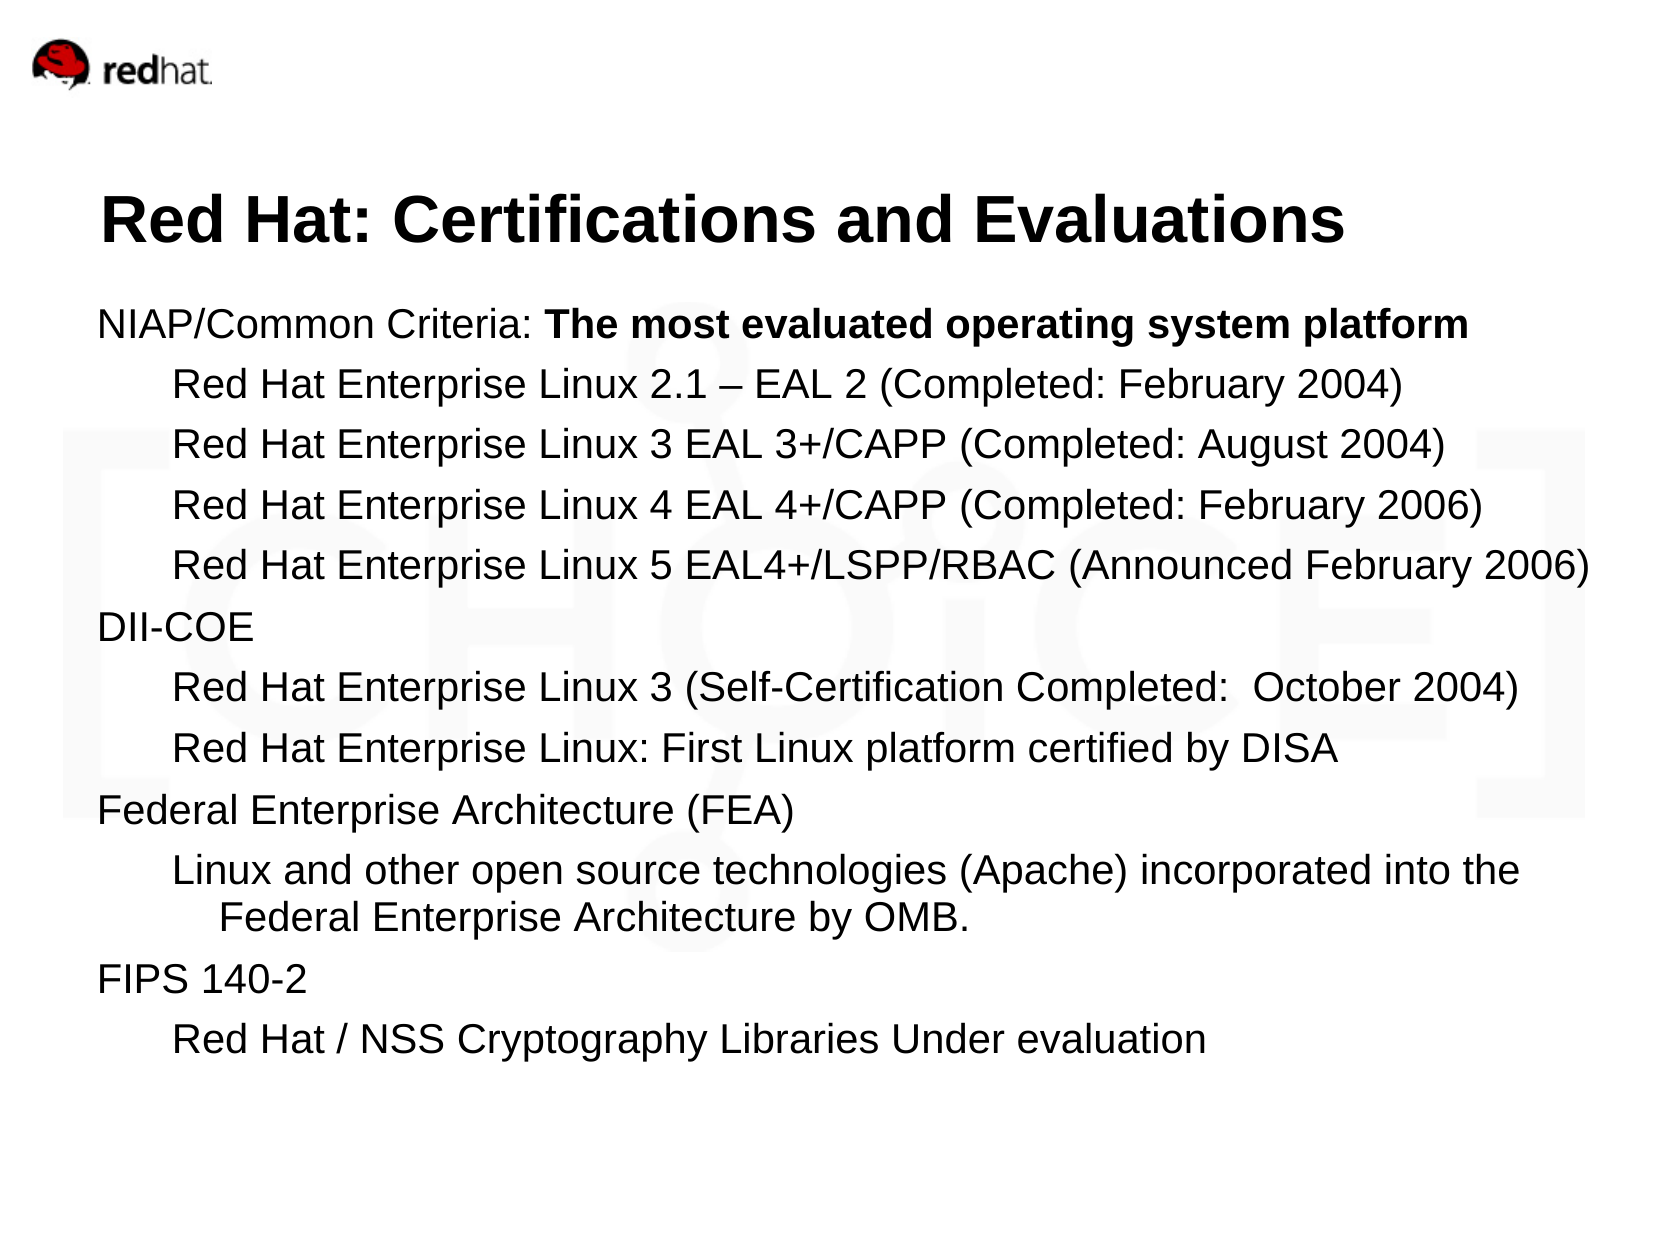

# Red Hat: Certifications and Evaluations
NIAP/Common Criteria: The most evaluated operating system platform
Red Hat Enterprise Linux 2.1 – EAL 2 (Completed: February 2004)
Red Hat Enterprise Linux 3 EAL 3+/CAPP (Completed: August 2004)
Red Hat Enterprise Linux 4 EAL 4+/CAPP (Completed: February 2006)
Red Hat Enterprise Linux 5 EAL4+/LSPP/RBAC (Announced February 2006)
DII-COE
Red Hat Enterprise Linux 3 (Self-Certification Completed: October 2004)
Red Hat Enterprise Linux: First Linux platform certified by DISA
Federal Enterprise Architecture (FEA)
Linux and other open source technologies (Apache) incorporated into the Federal Enterprise Architecture by OMB.
FIPS 140-2
Red Hat / NSS Cryptography Libraries Under evaluation